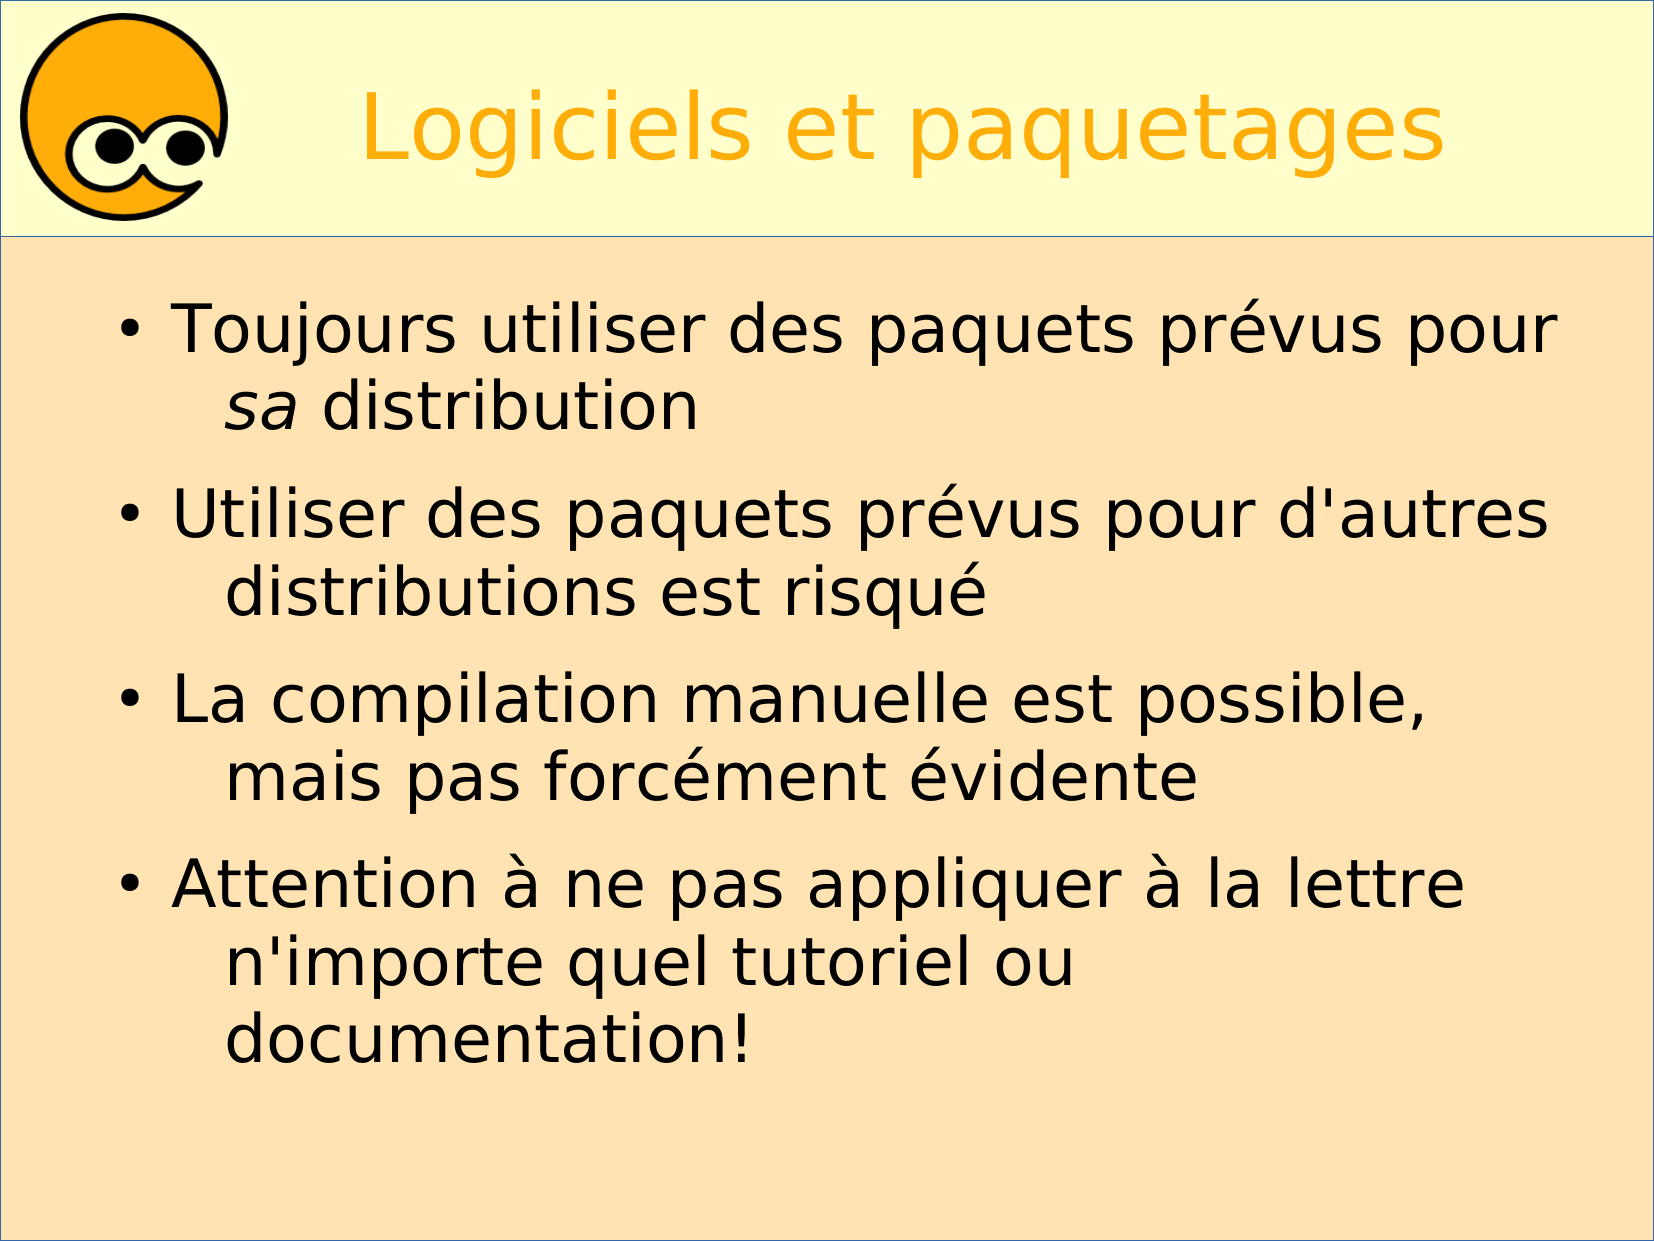

# Logiciels et paquetages
Toujours utiliser des paquets prévus pour sa distribution
Utiliser des paquets prévus pour d'autres distributions est risqué
La compilation manuelle est possible, mais pas forcément évidente
Attention à ne pas appliquer à la lettre n'importe quel tutoriel ou documentation!